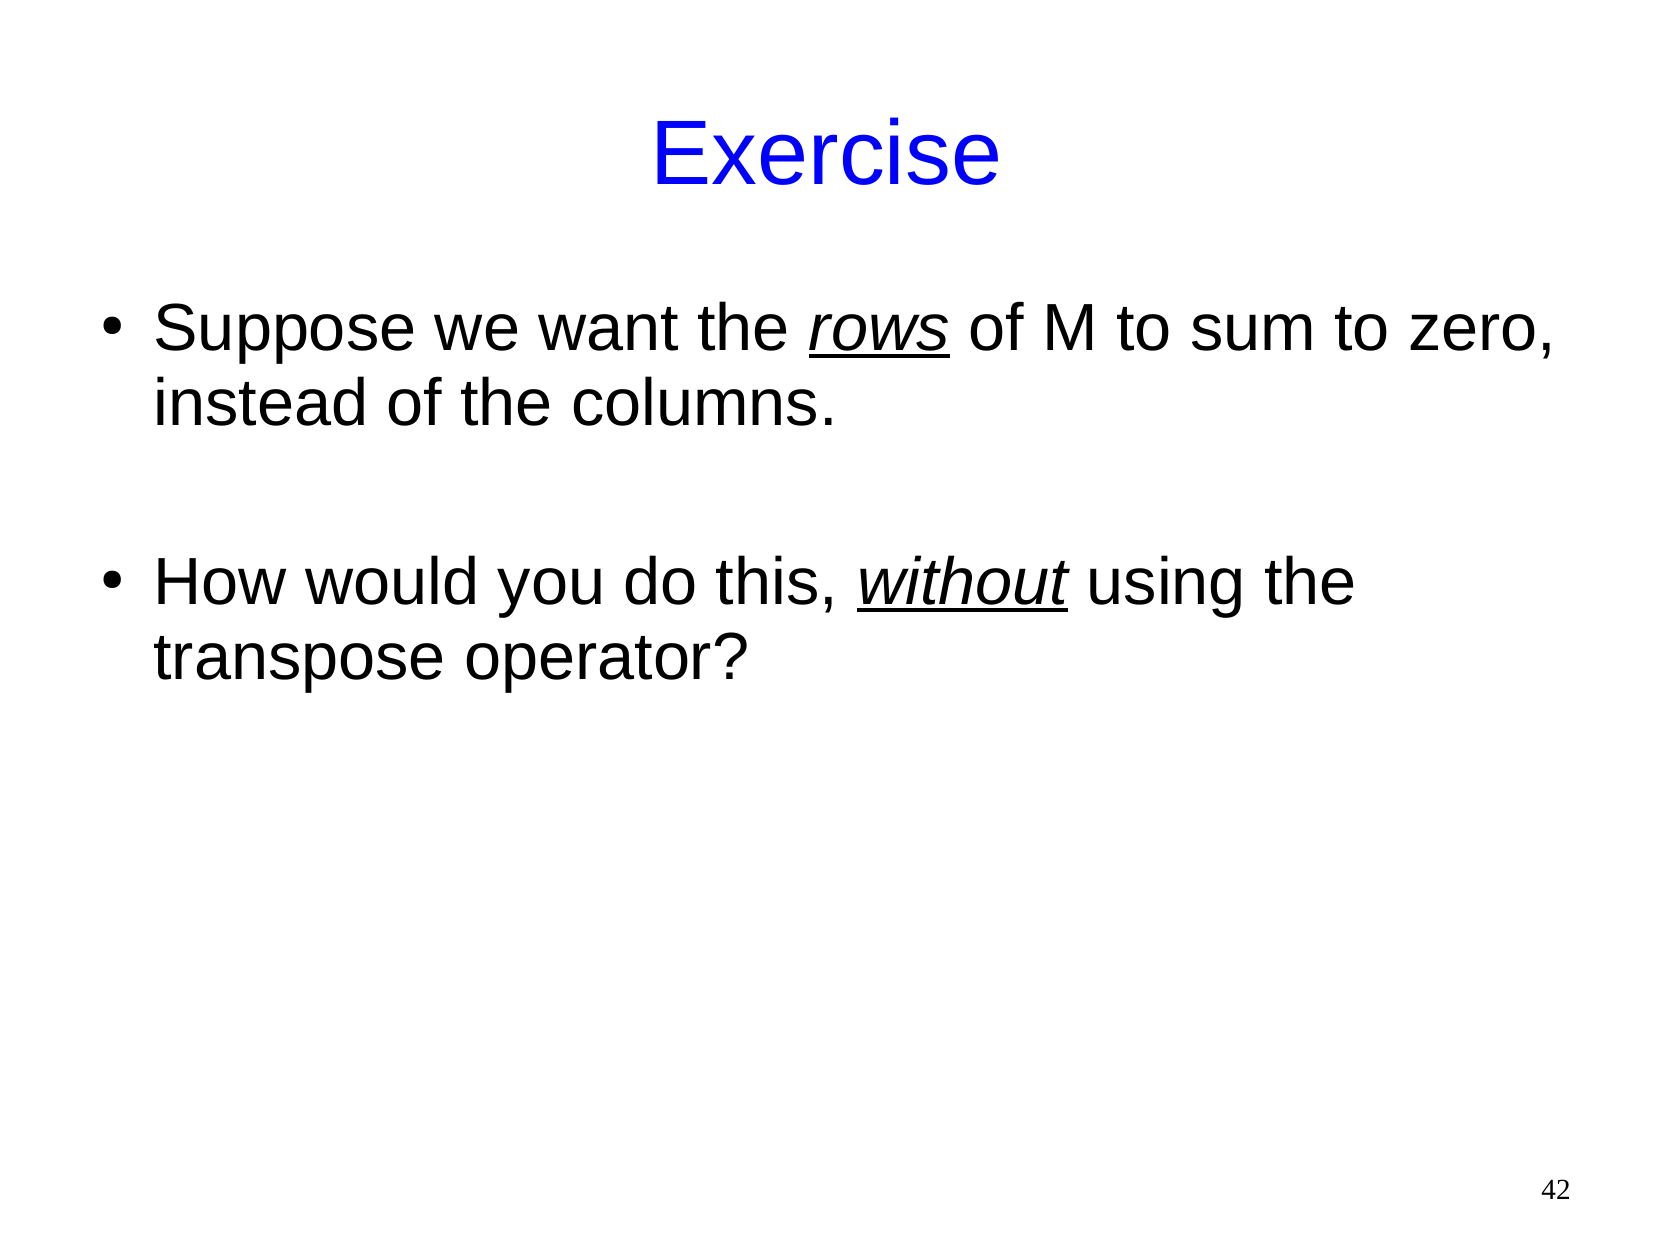

# Exercise
Suppose we want the rows of M to sum to zero, instead of the columns.
How would you do this, without using the transpose operator?
42